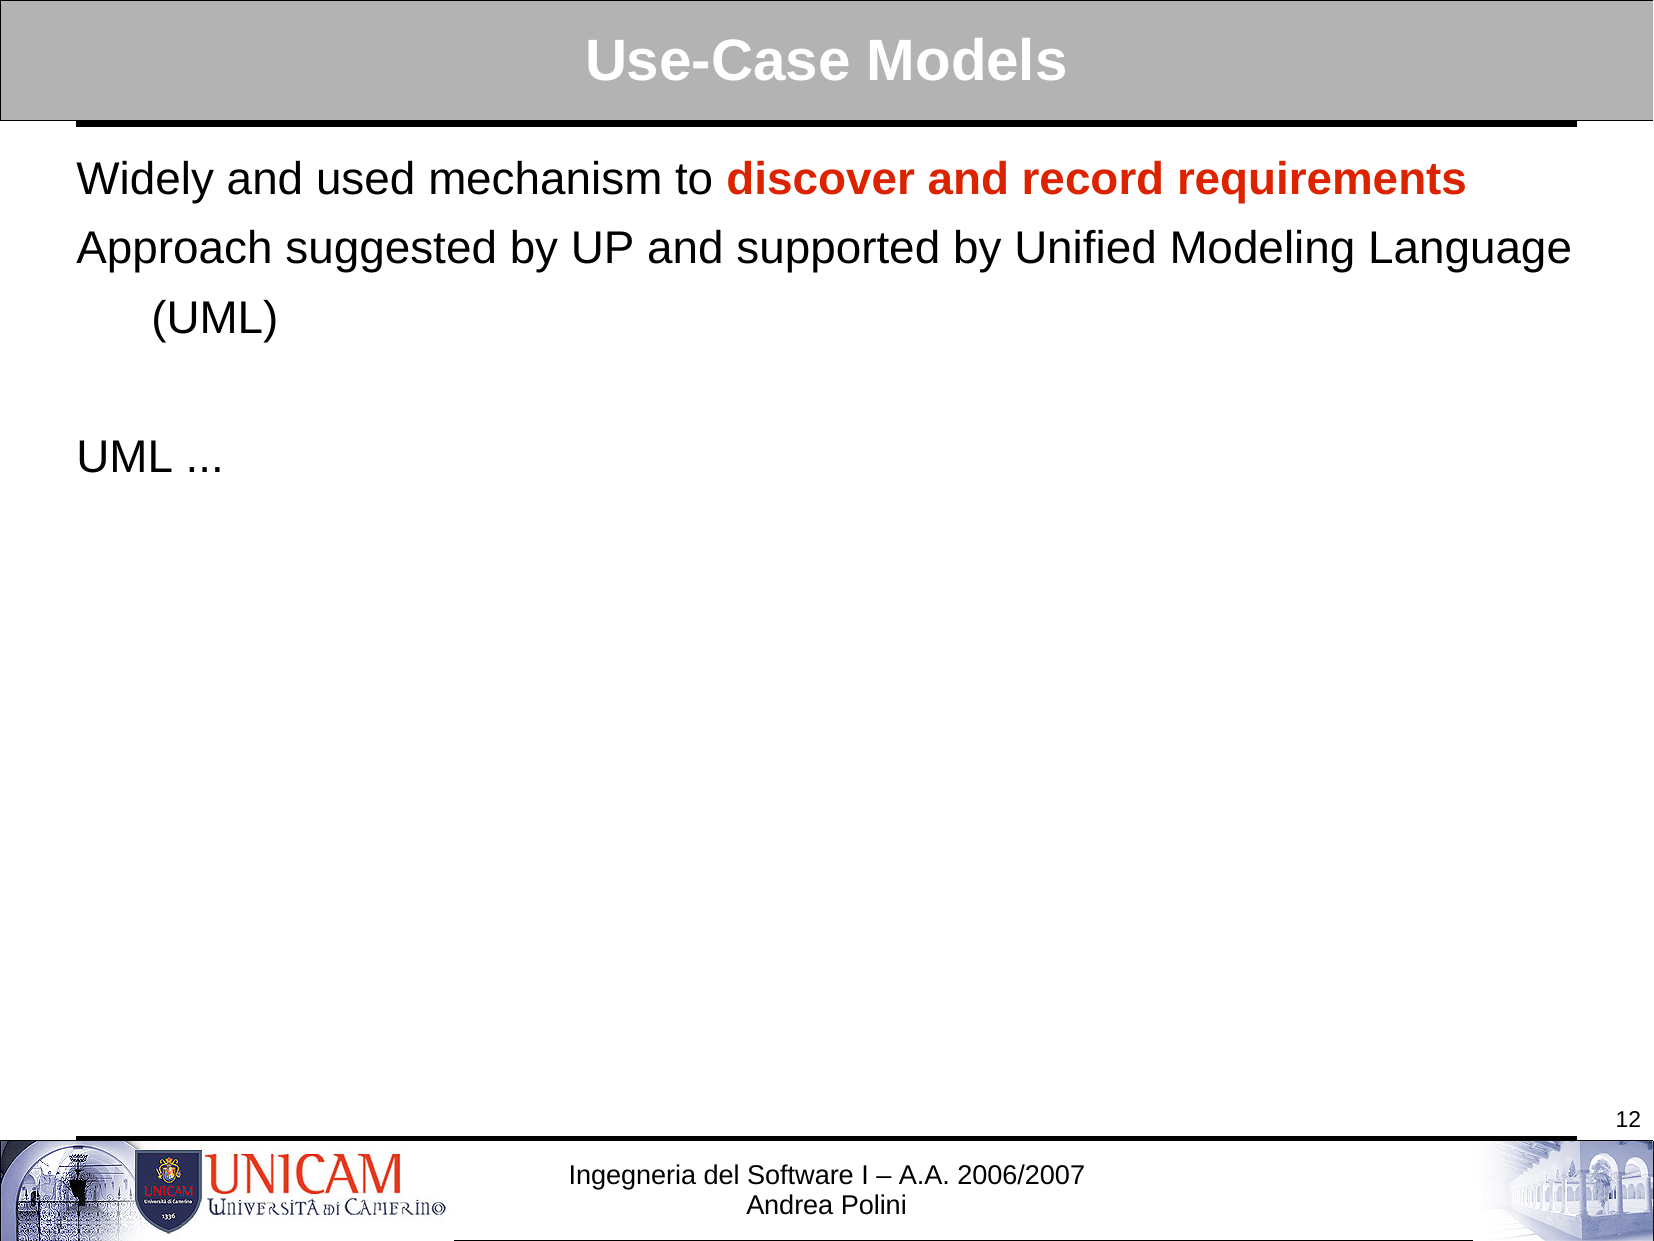

# Use-Case Models
Widely and used mechanism to discover and record requirements
Approach suggested by UP and supported by Unified Modeling Language (UML)
UML ...
12